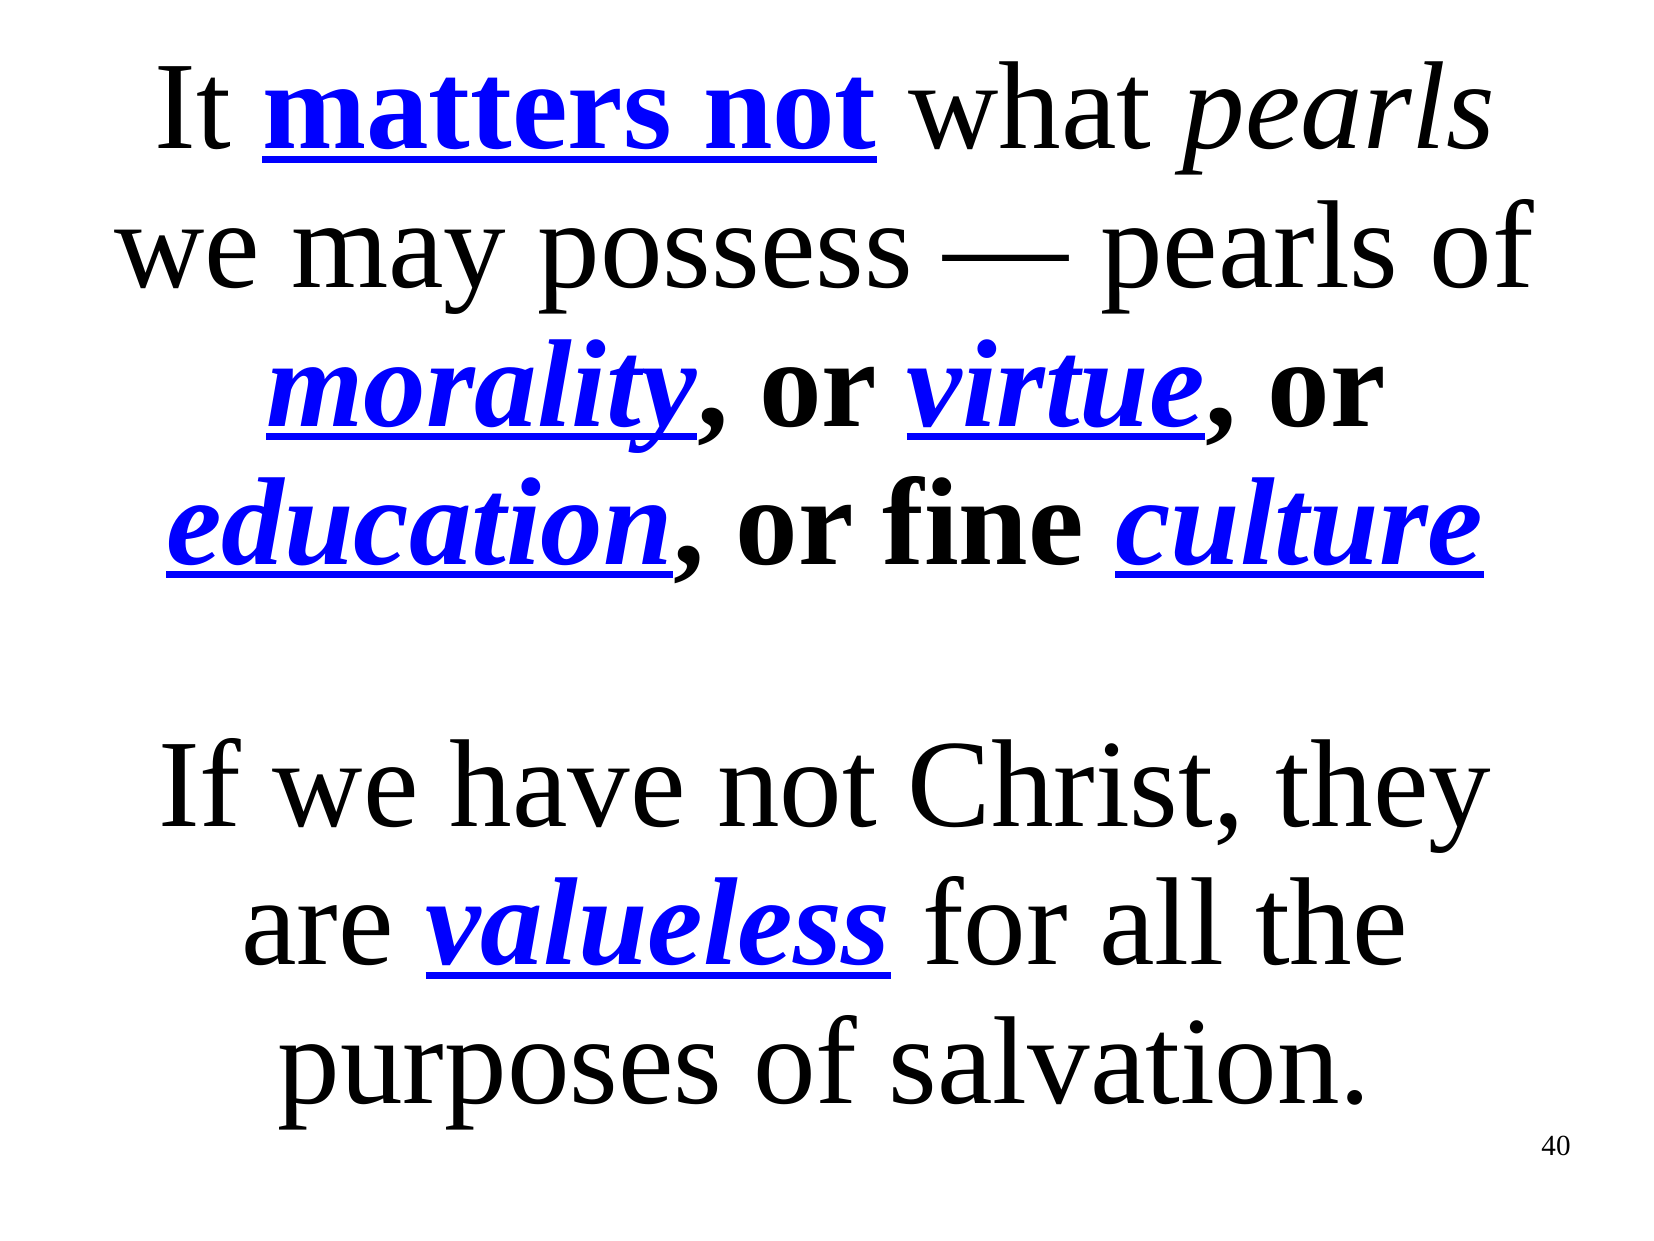

# It matters not what pearls we may possess — pearls of morality, or virtue, or education, or fine culture
If we have not Christ, they are valueless for all the purposes of salvation.
40